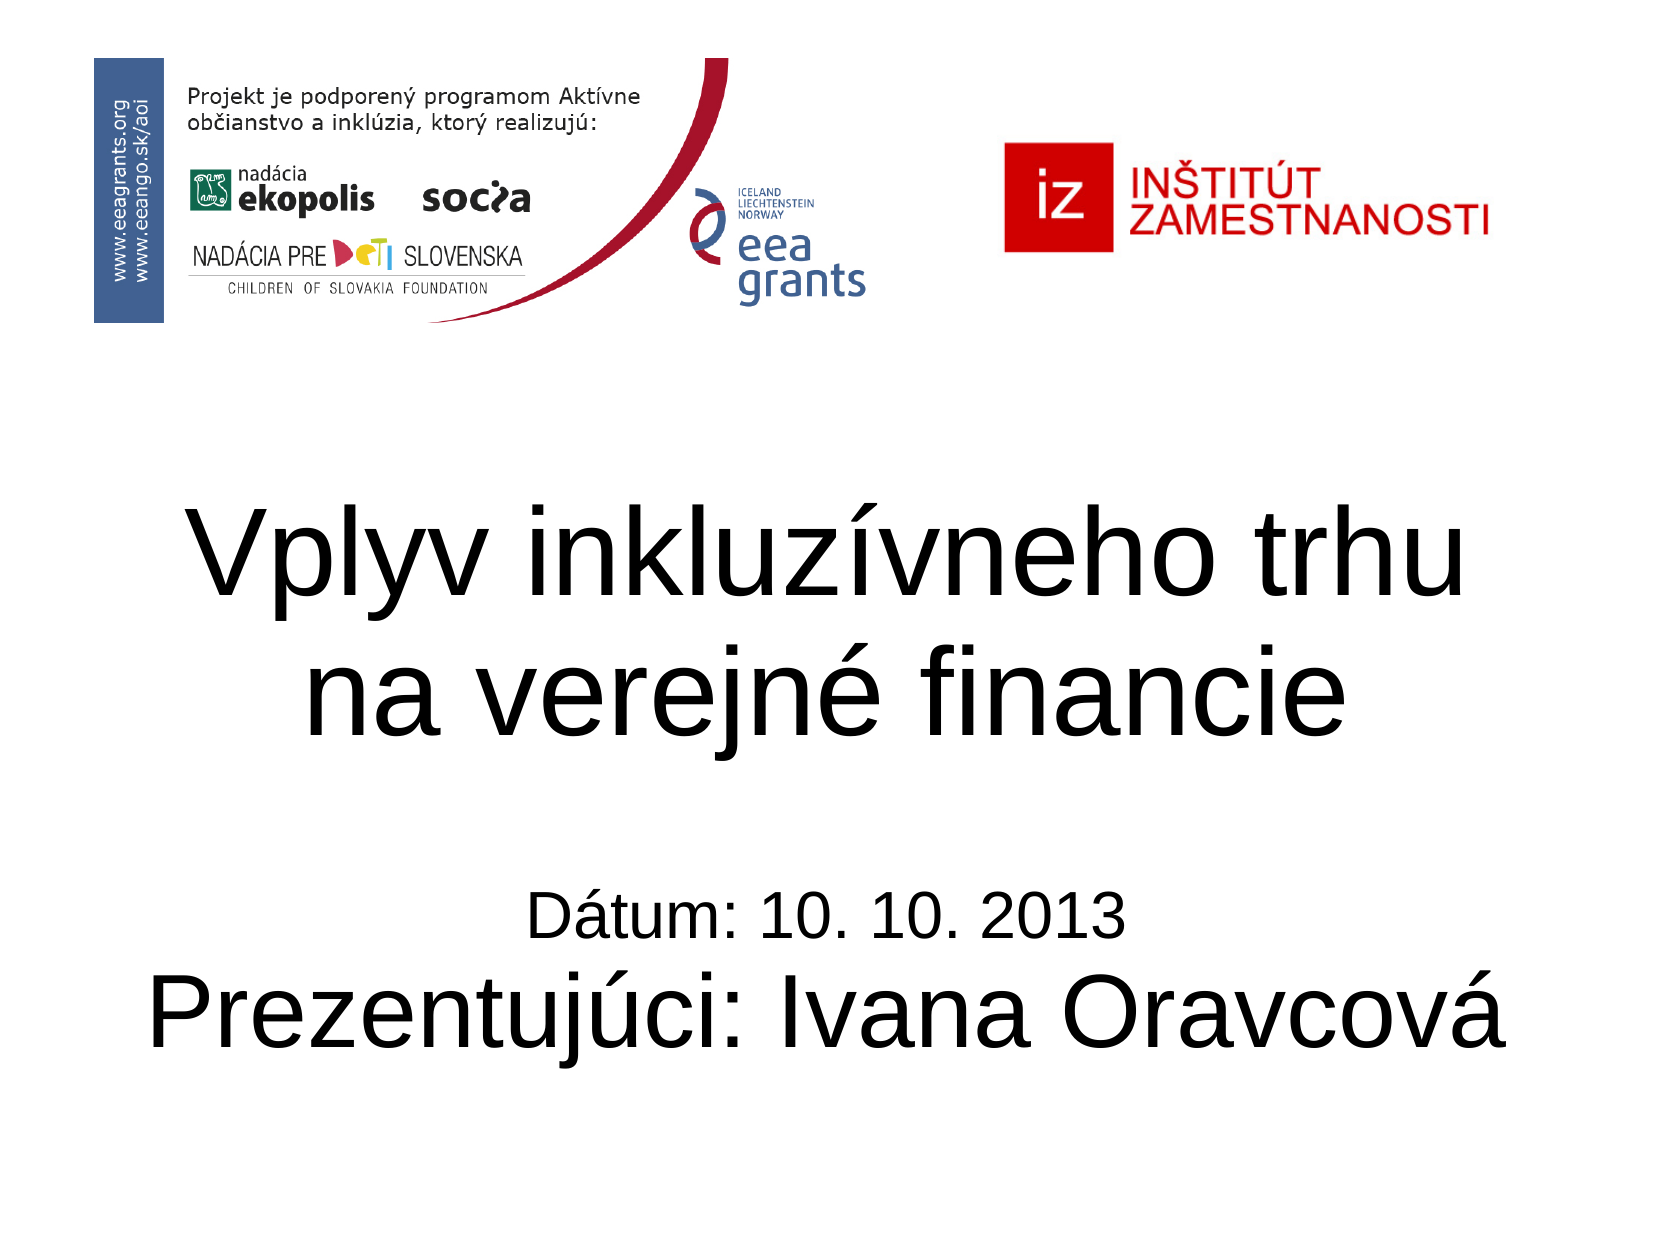

# Vplyv inkluzívneho trhu
na verejné financie
Dátum: 10. 10. 2013
Prezentujúci: Ivana Oravcová